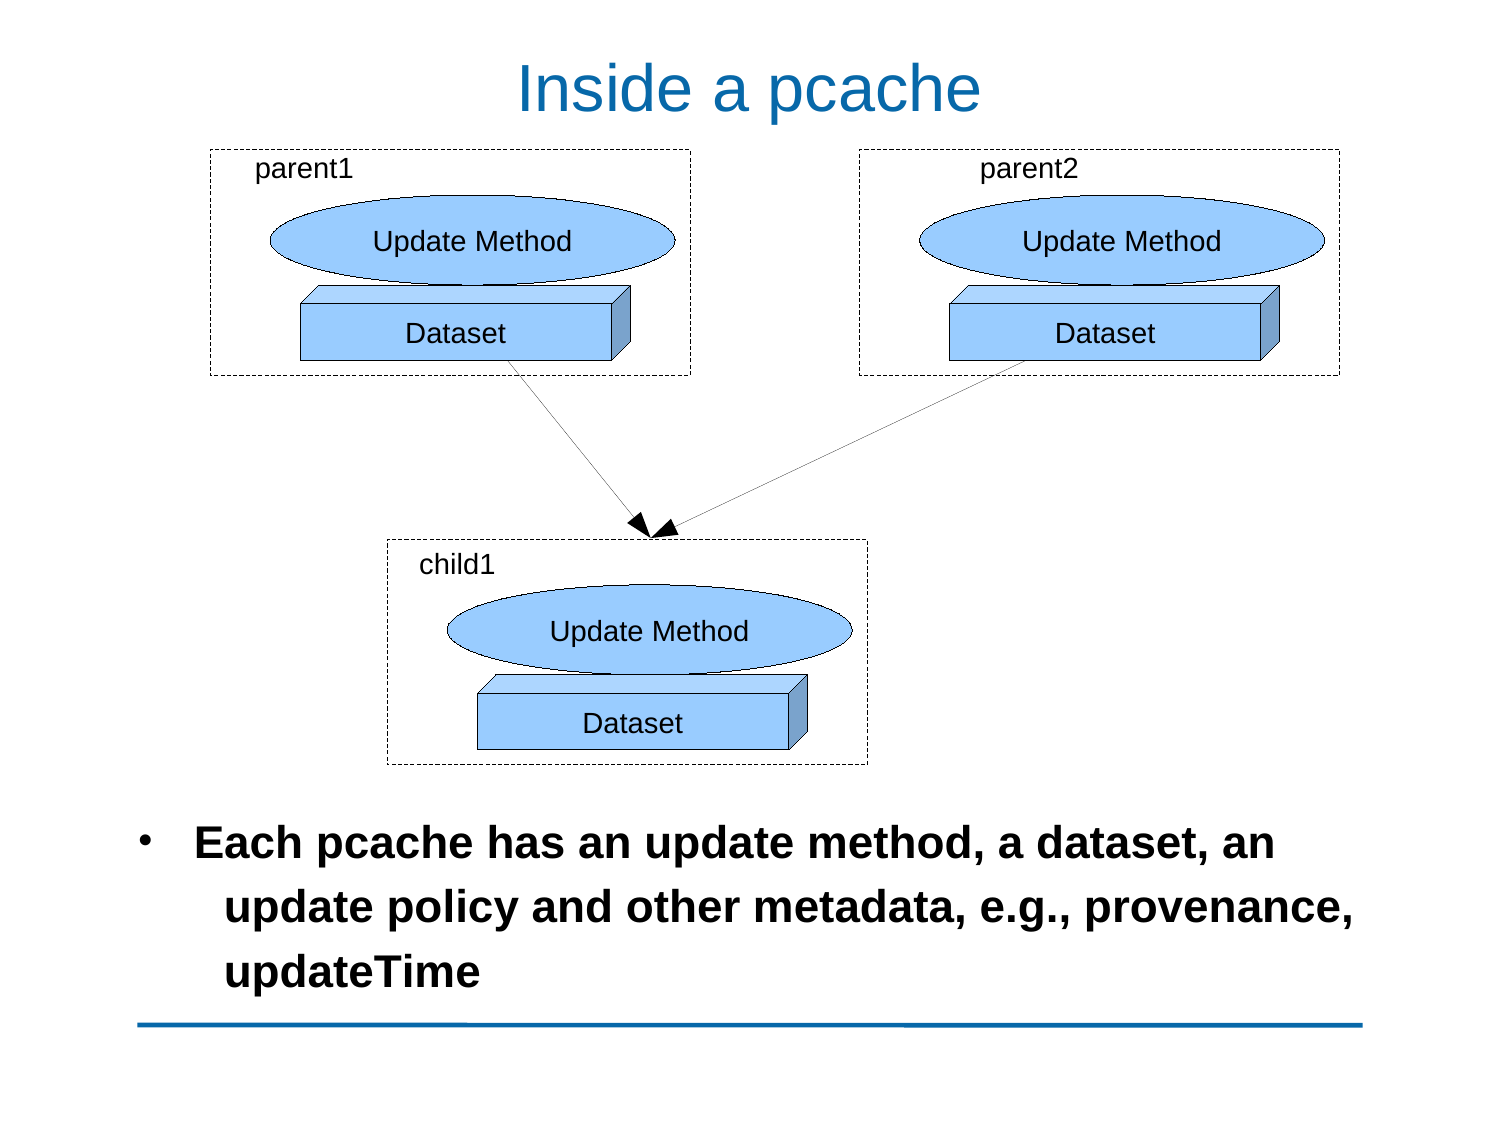

# Inside a pcache
parent1
parent2
Update Method
Dataset
Update Method
Dataset
child1
Update Method
Dataset
Each pcache has an update method, a dataset, an update policy and other metadata, e.g., provenance, updateTime